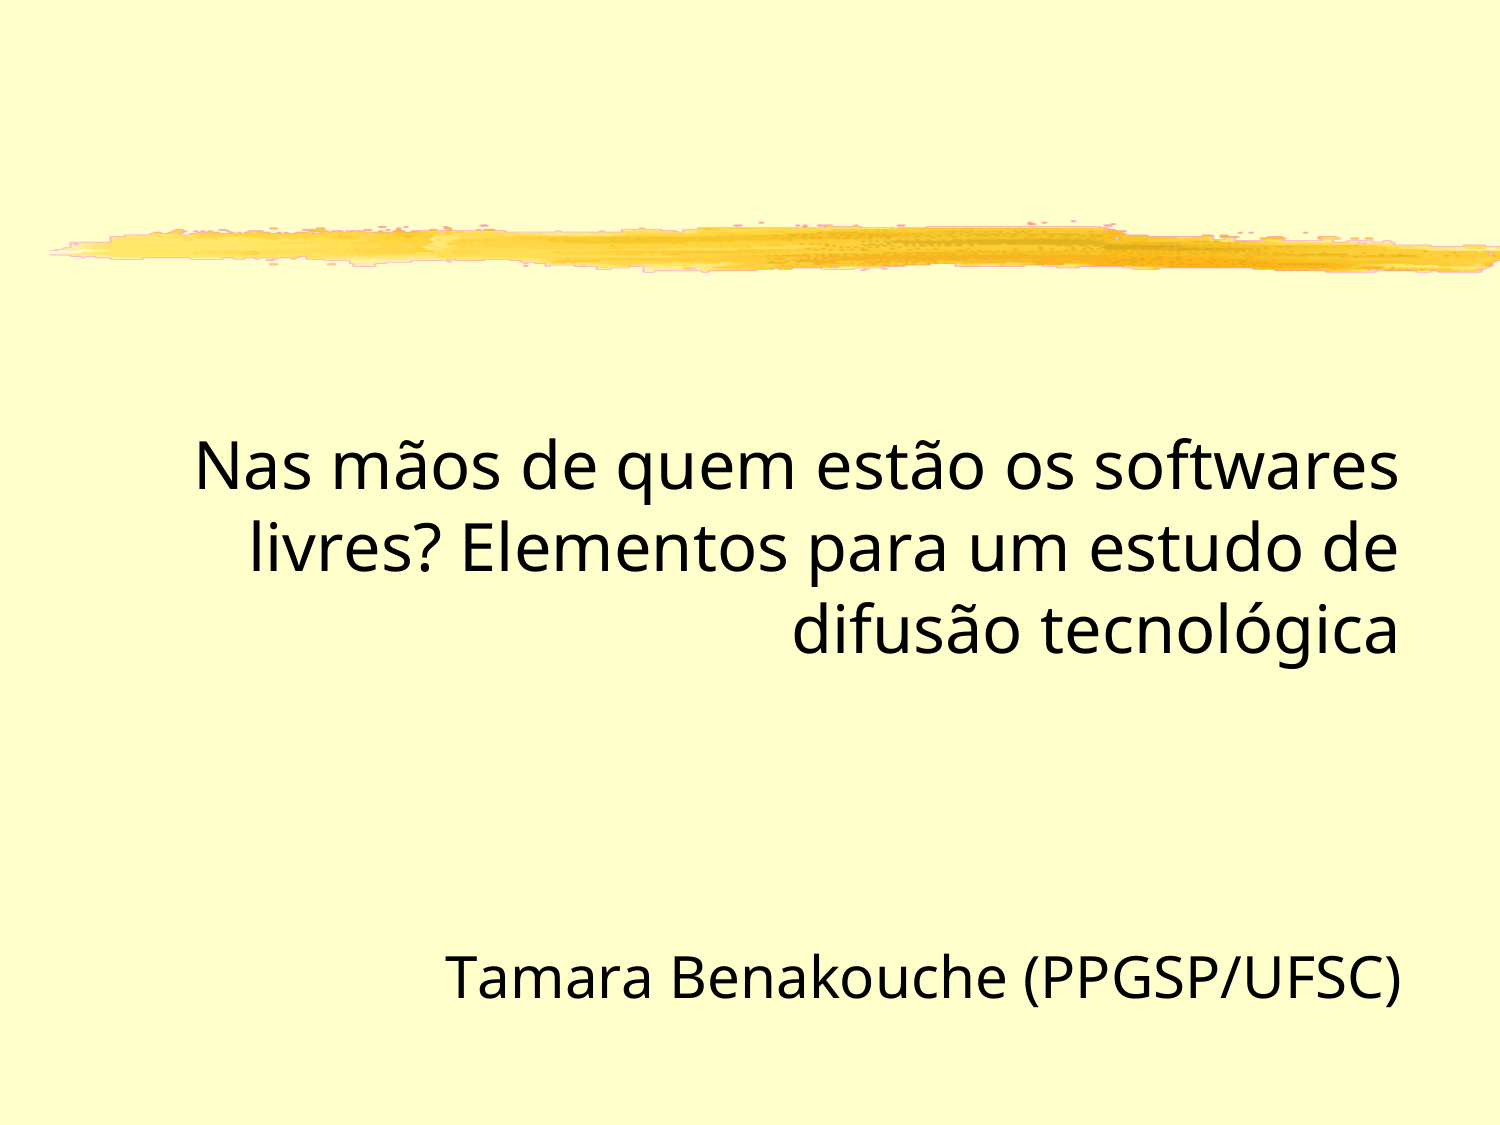

#
Nas mãos de quem estão os softwares livres? Elementos para um estudo de difusão tecnológica
Tamara Benakouche (PPGSP/UFSC)